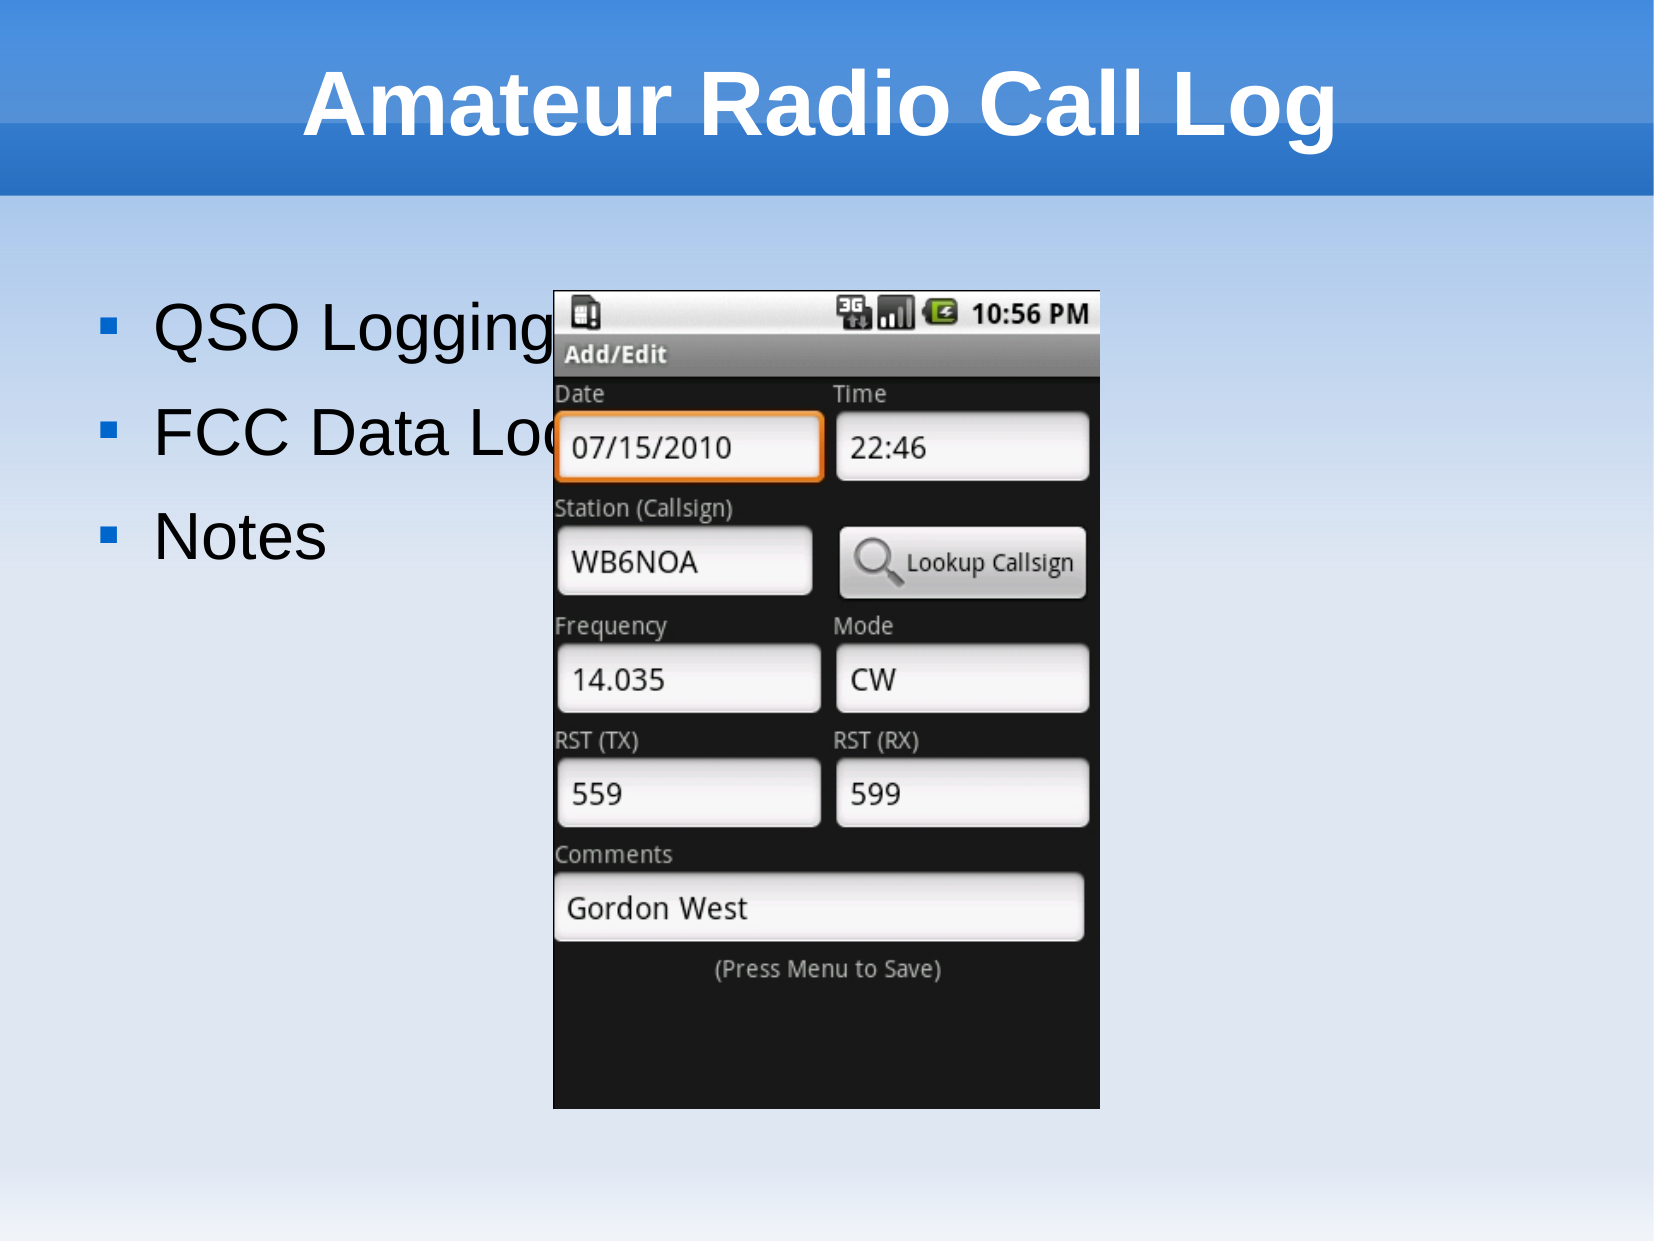

# Amateur Radio Call Log
QSO Logging
FCC Data Lookup
Notes